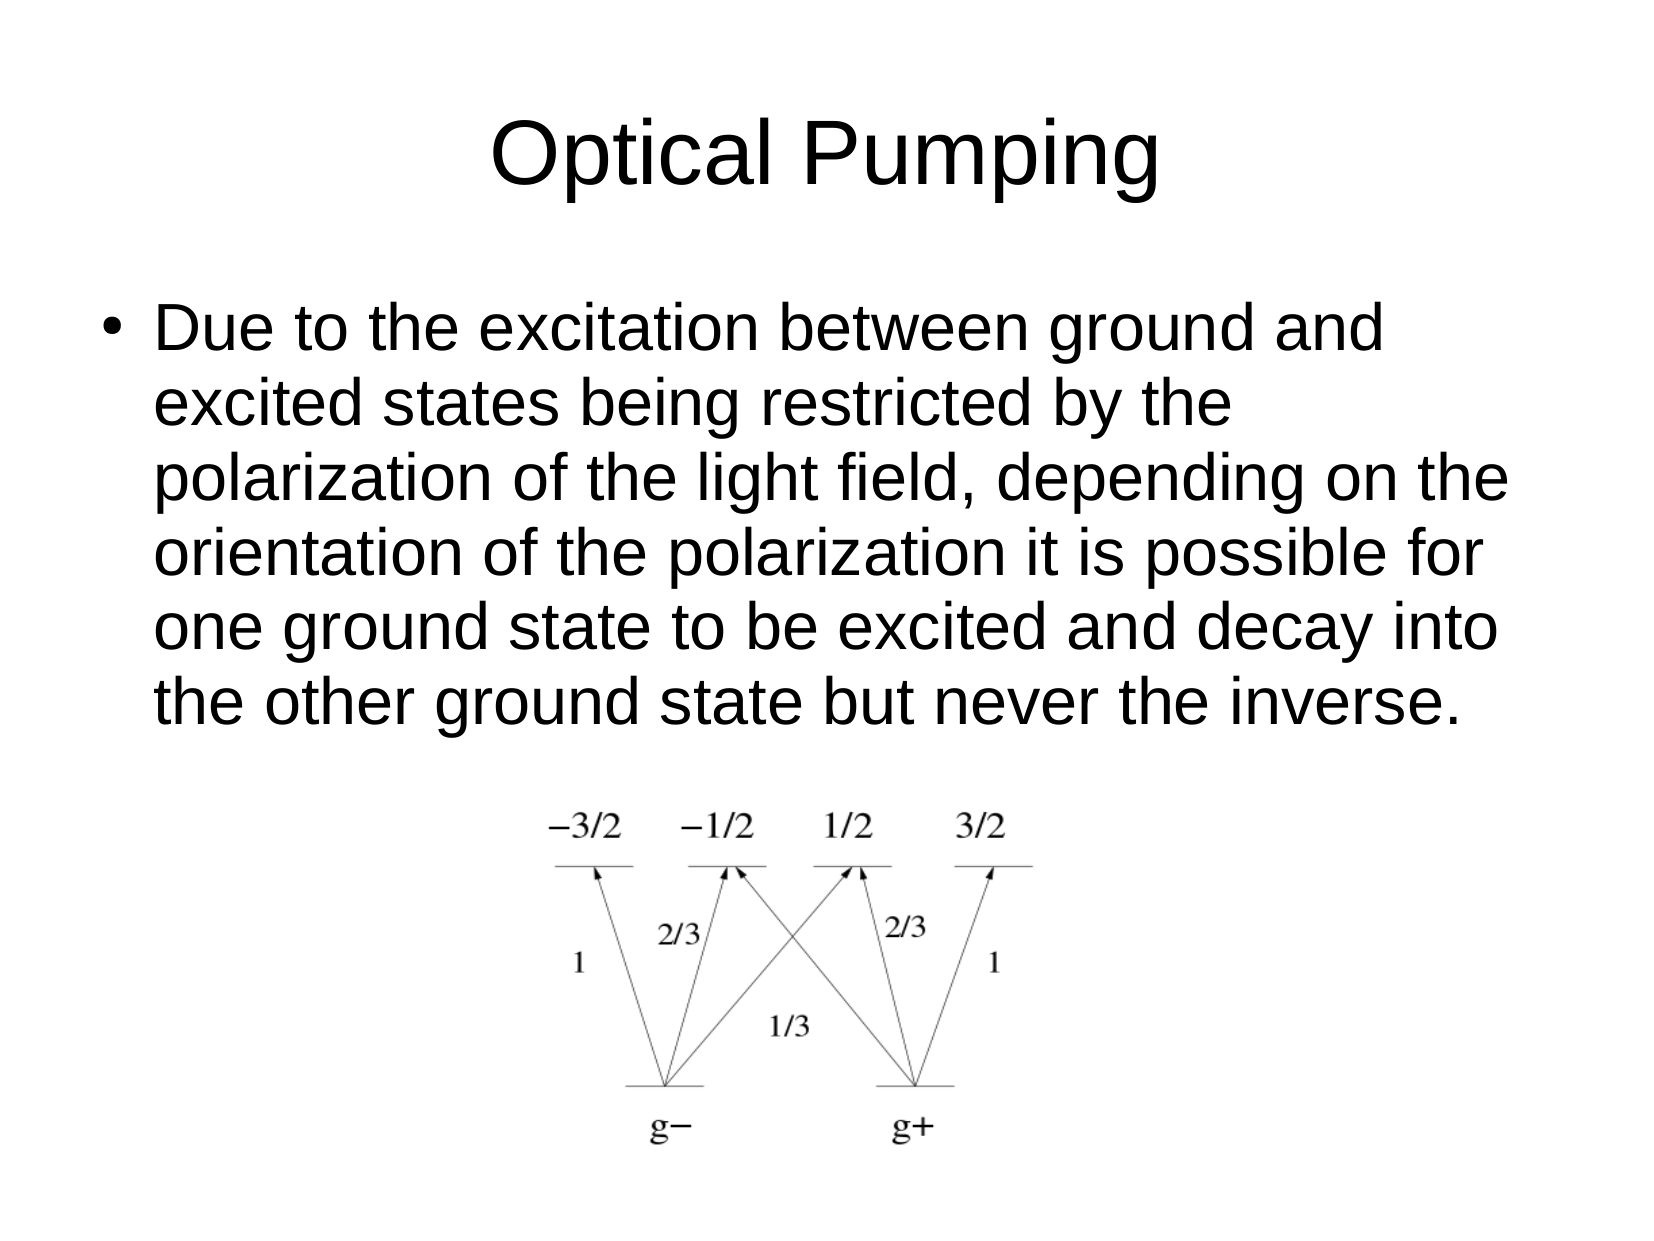

# Optical Pumping
Due to the excitation between ground and excited states being restricted by the polarization of the light field, depending on the orientation of the polarization it is possible for one ground state to be excited and decay into the other ground state but never the inverse.